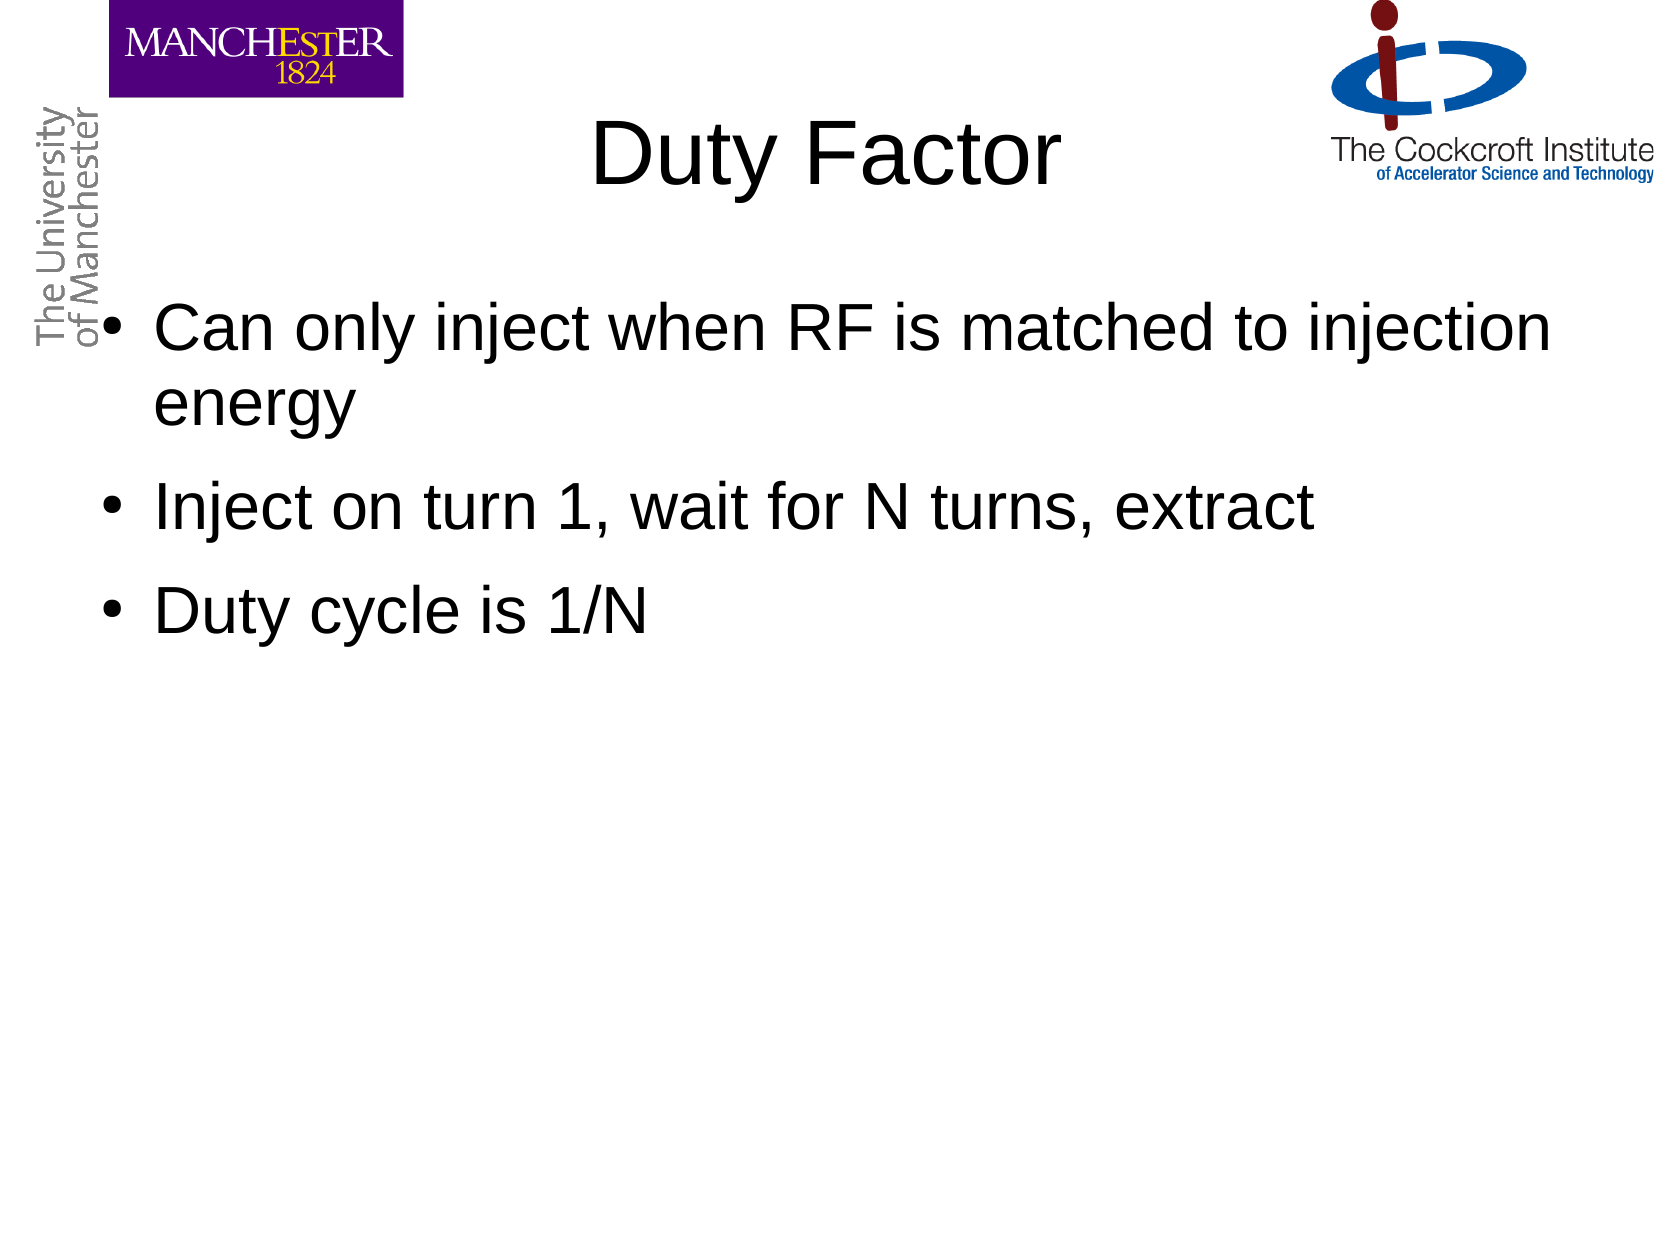

# Duty Factor
Can only inject when RF is matched to injection energy
Inject on turn 1, wait for N turns, extract
Duty cycle is 1/N